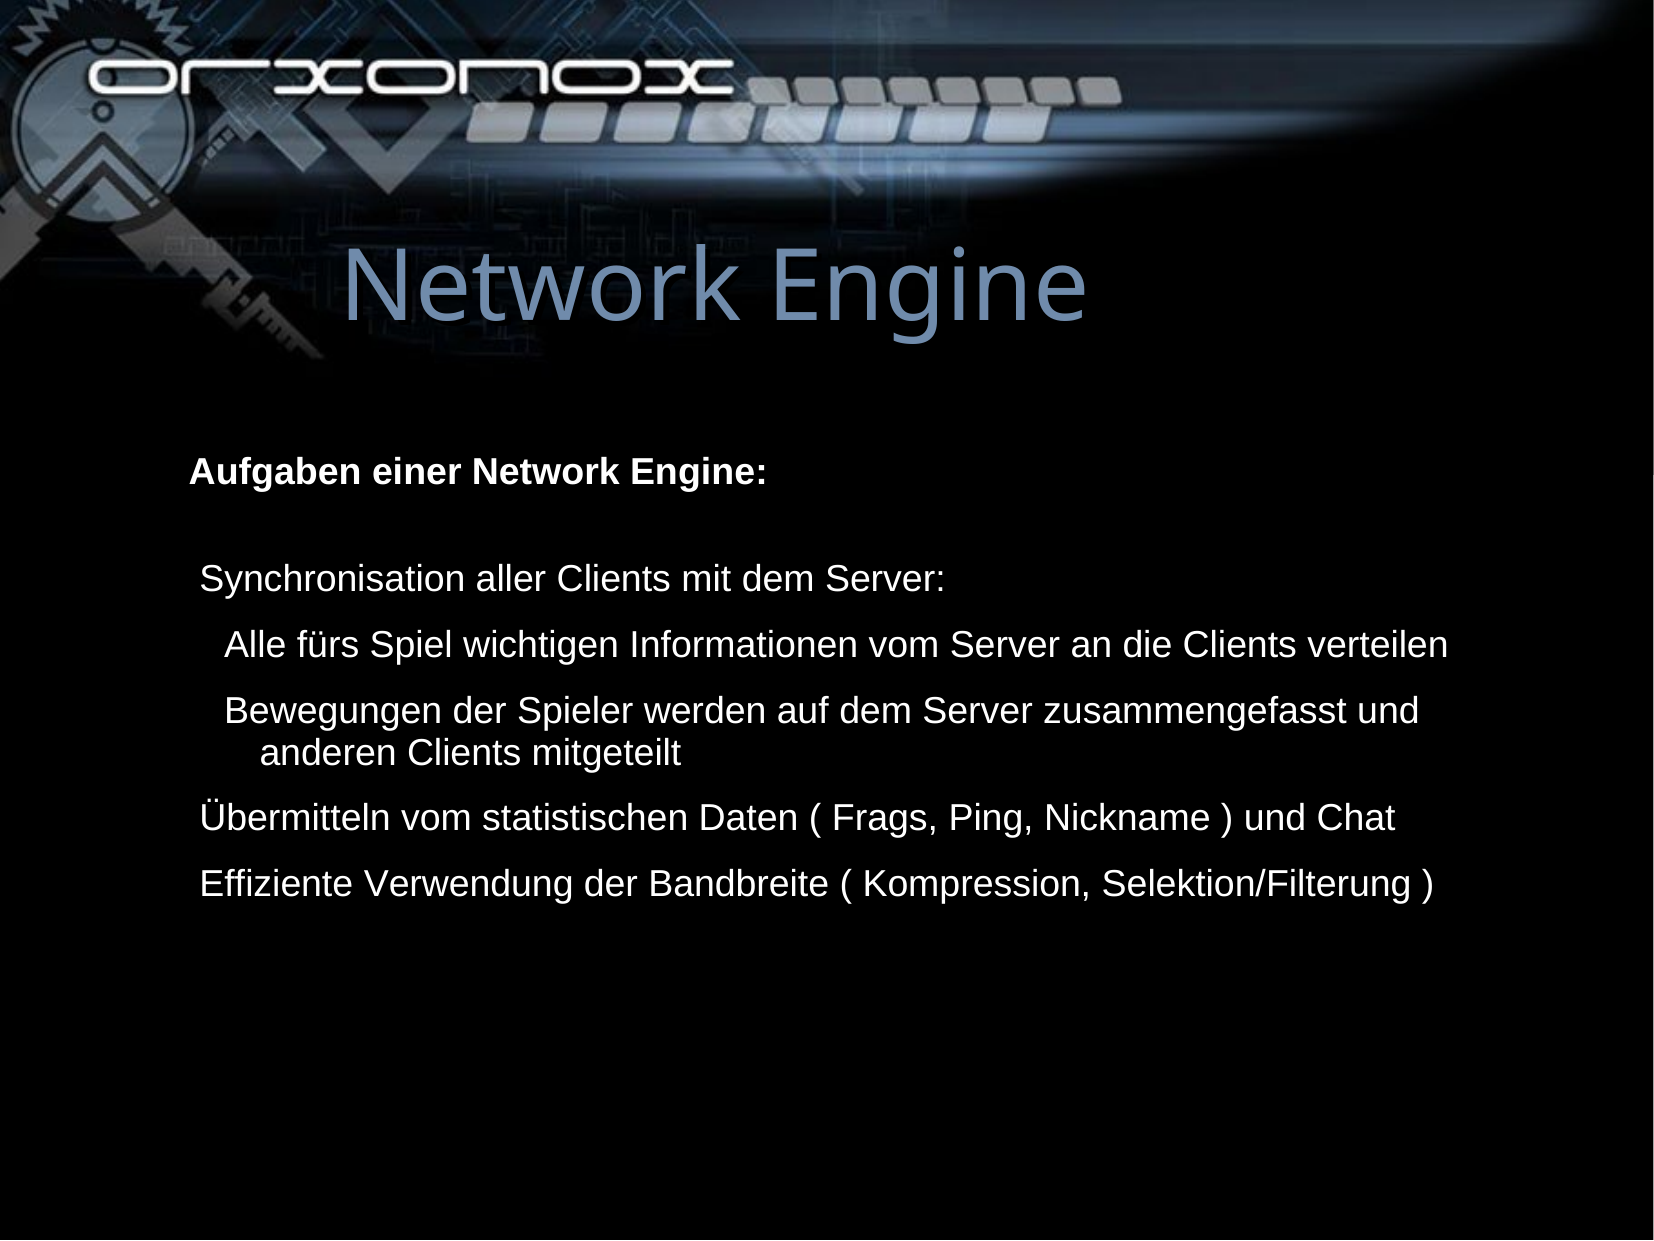

Network Engine
Aufgaben einer Network Engine:
 Synchronisation aller Clients mit dem Server:
Alle fürs Spiel wichtigen Informationen vom Server an die Clients verteilen
Bewegungen der Spieler werden auf dem Server zusammengefasst und anderen Clients mitgeteilt
 Übermitteln vom statistischen Daten ( Frags, Ping, Nickname ) und Chat
 Effiziente Verwendung der Bandbreite ( Kompression, Selektion/Filterung )